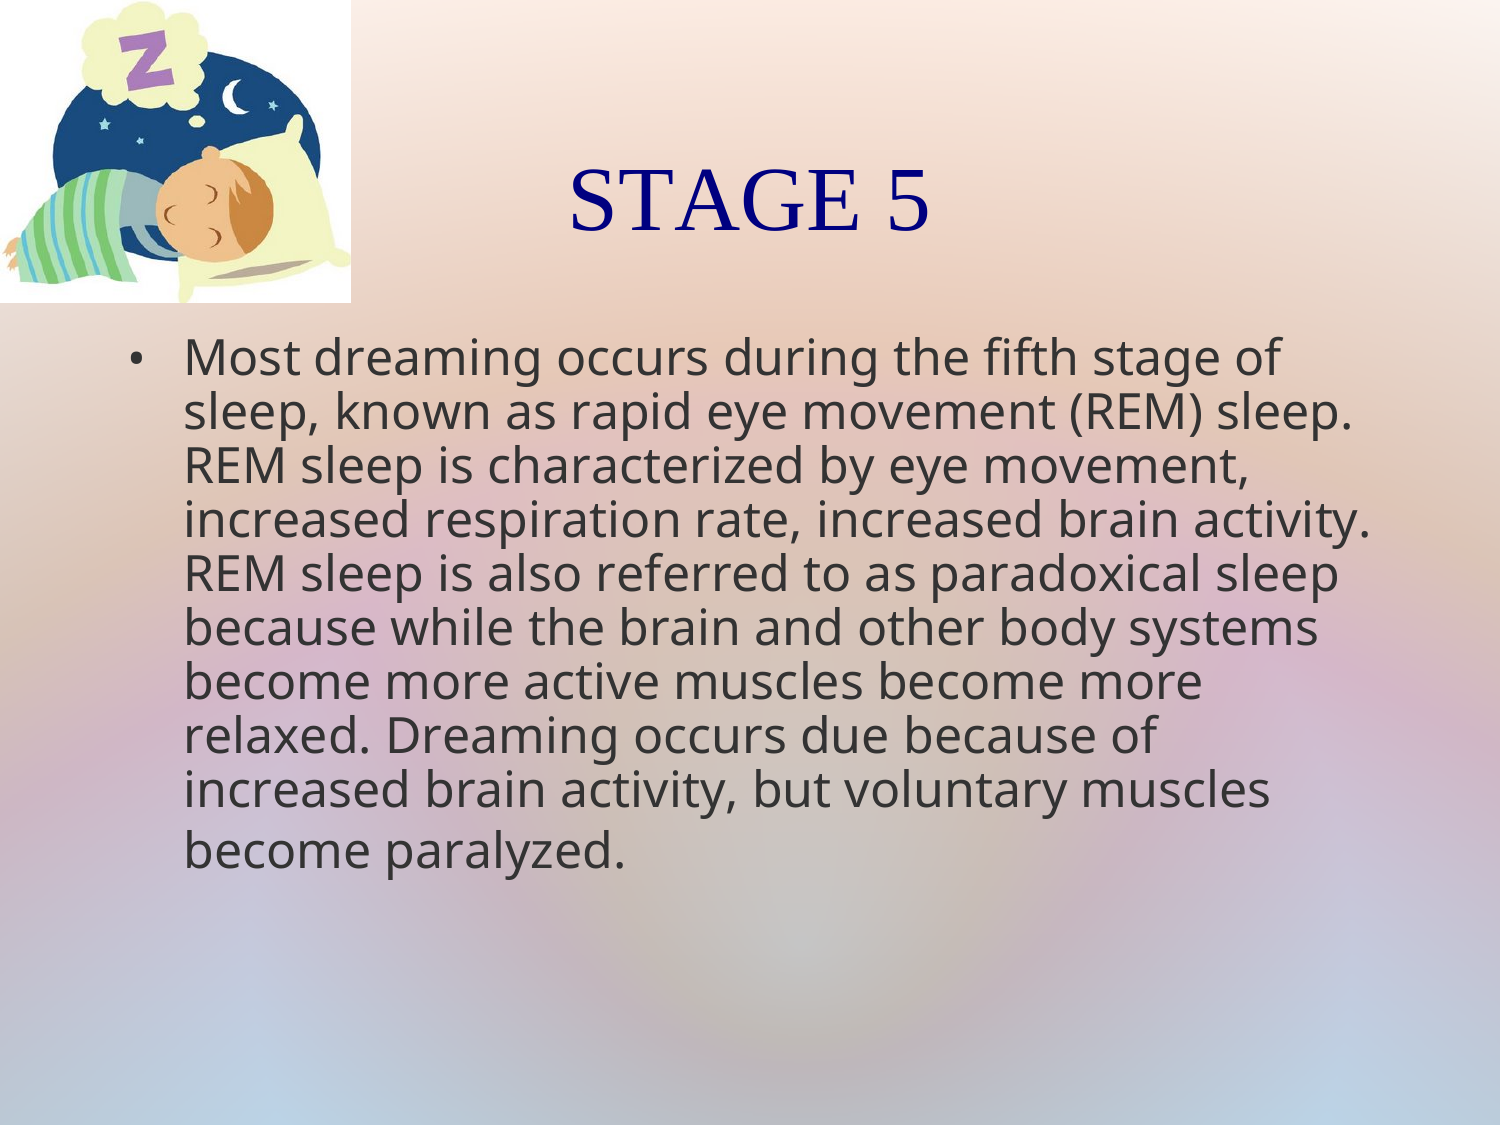

# STAGE 5
Most dreaming occurs during the fifth stage of sleep, known as rapid eye movement (REM) sleep. REM sleep is characterized by eye movement, increased respiration rate, increased brain activity. REM sleep is also referred to as paradoxical sleep because while the brain and other body systems become more active muscles become more relaxed. Dreaming occurs due because of increased brain activity, but voluntary muscles become paralyzed.